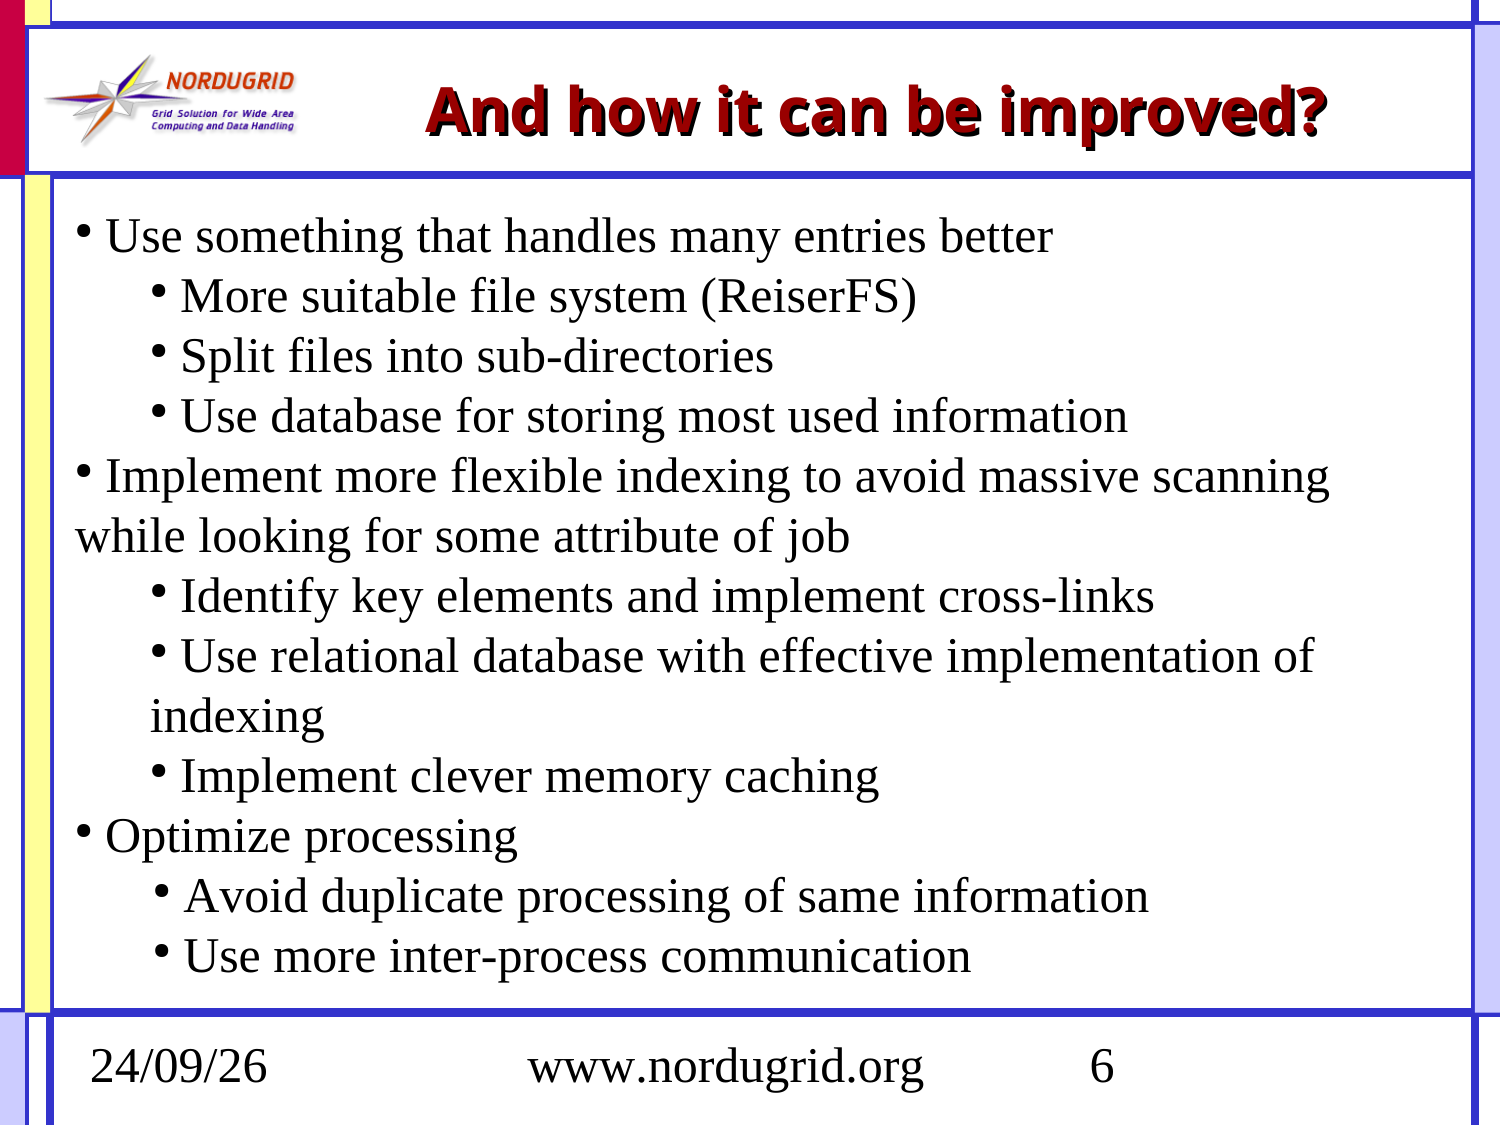

# And how it can be improved?
 Use something that handles many entries better
 More suitable file system (ReiserFS)
 Split files into sub-directories
 Use database for storing most used information
 Implement more flexible indexing to avoid massive scanning while looking for some attribute of job
 Identify key elements and implement cross-links
 Use relational database with effective implementation of indexing
 Implement clever memory caching
 Optimize processing
 Avoid duplicate processing of same information
 Use more inter-process communication
www.nordugrid.org
6